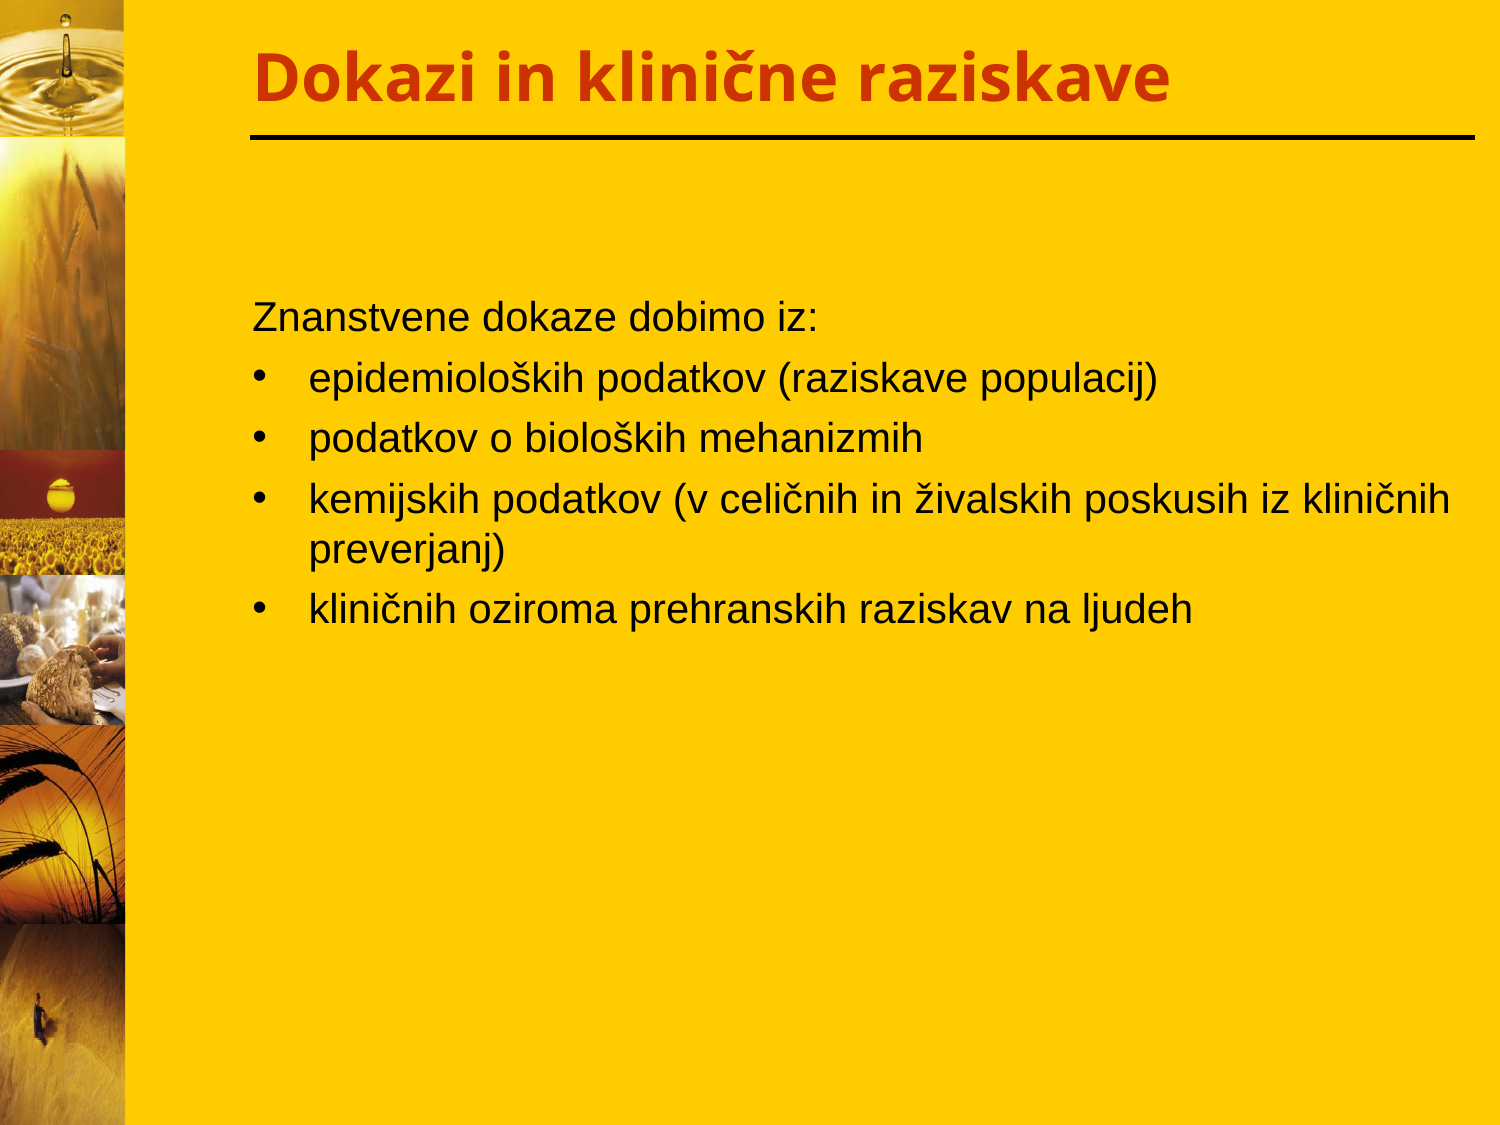

# Dokazi in klinične raziskave
Znanstvene dokaze dobimo iz:
epidemioloških podatkov (raziskave populacij)
podatkov o bioloških mehanizmih
kemijskih podatkov (v celičnih in živalskih poskusih iz kliničnih preverjanj)
kliničnih oziroma prehranskih raziskav na ljudeh